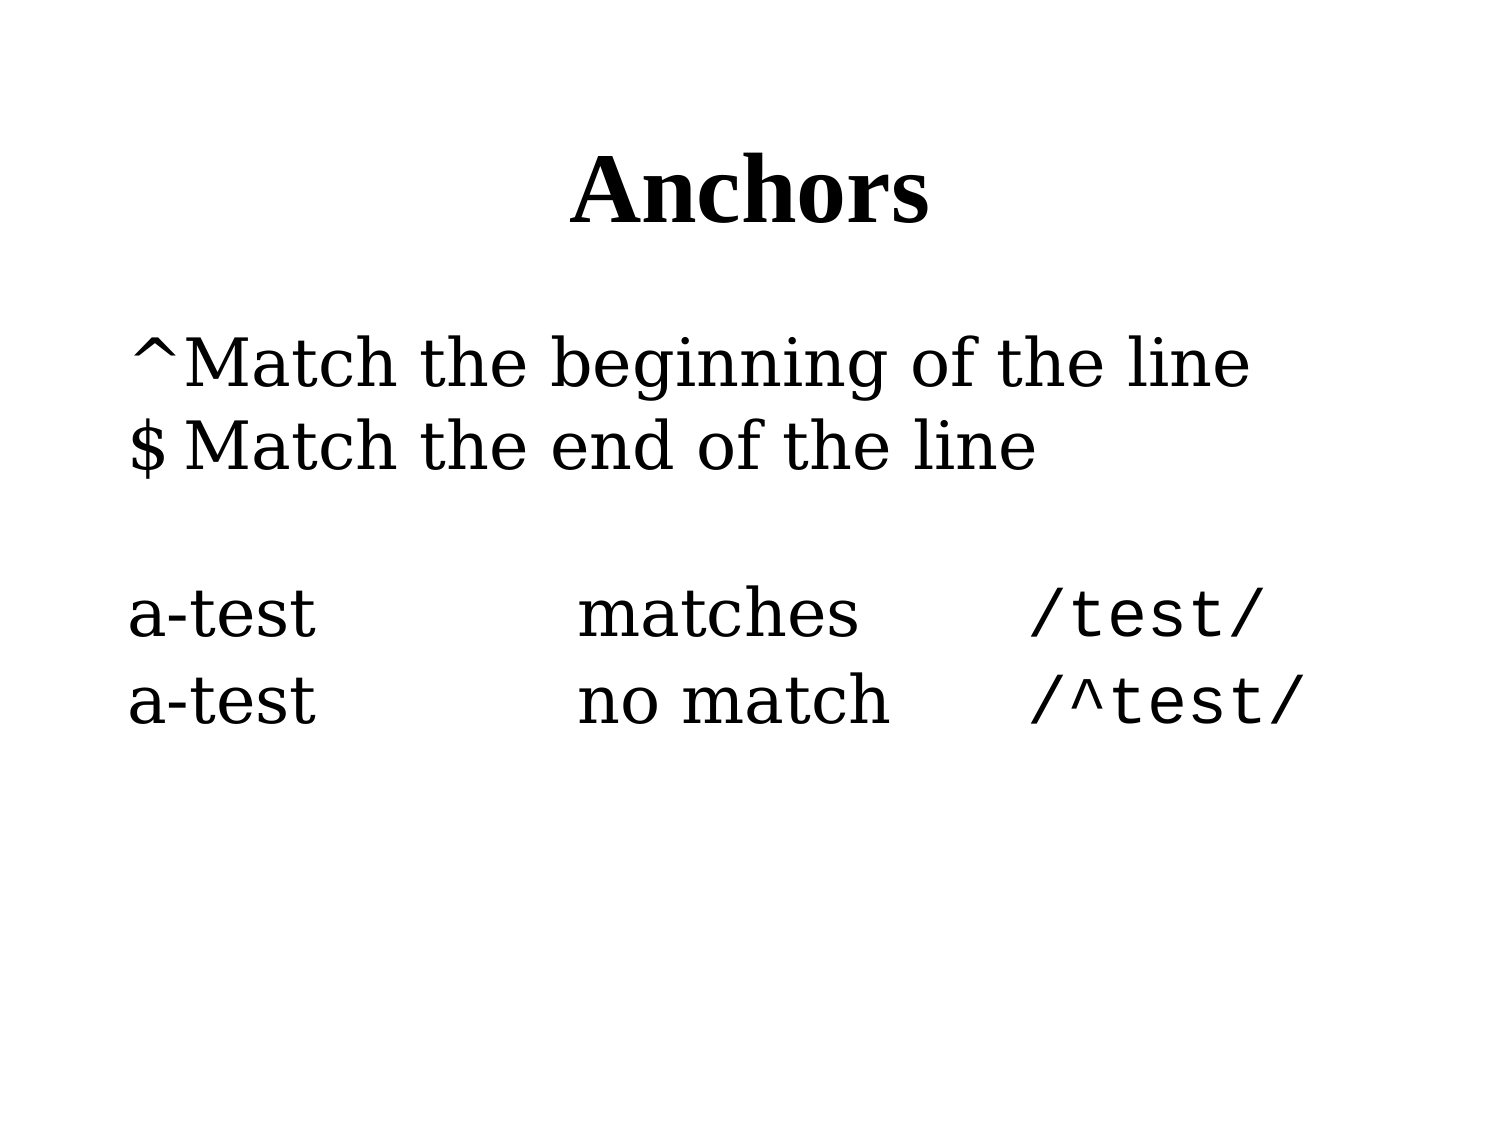

# Anchors
^	Match the beginning of the line
$	Match the end of the line
a-test		matches		/test/
a-test		no match	/^test/